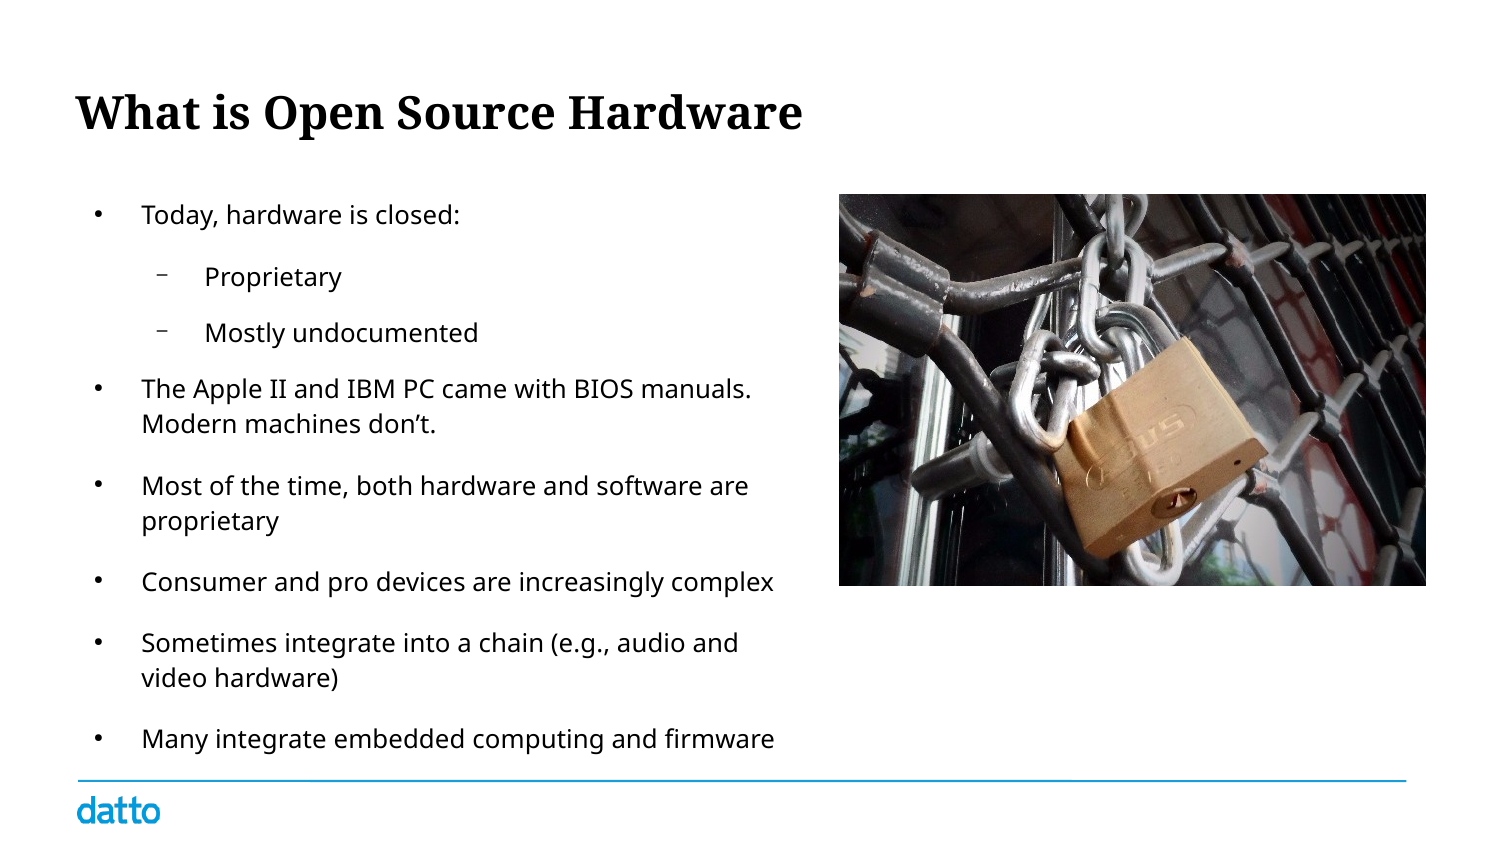

# What is Open Source Hardware
Today, hardware is closed:
Proprietary
Mostly undocumented
The Apple II and IBM PC came with BIOS manuals. Modern machines don’t.
Most of the time, both hardware and software are proprietary
Consumer and pro devices are increasingly complex
Sometimes integrate into a chain (e.g., audio and video hardware)
Many integrate embedded computing and firmware